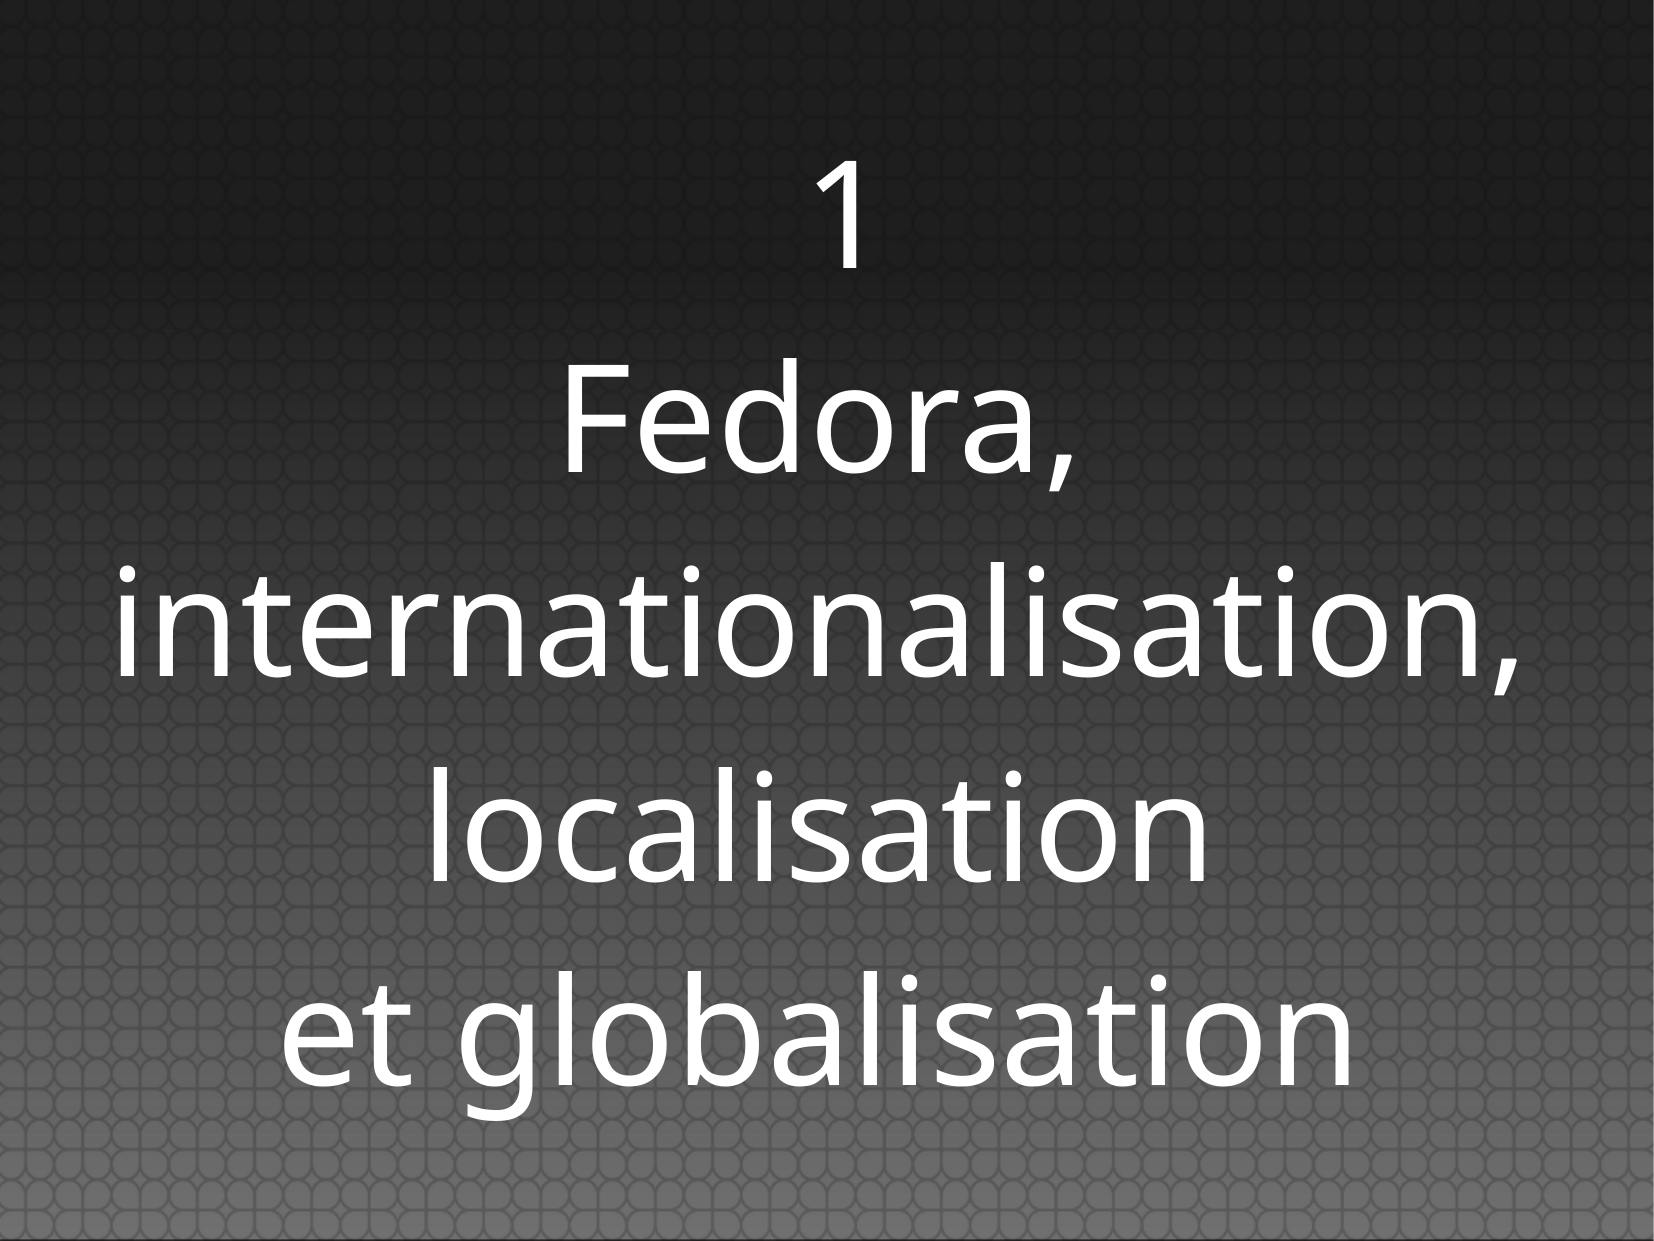

# 1 Fedora, internationalisation, localisation et globalisation